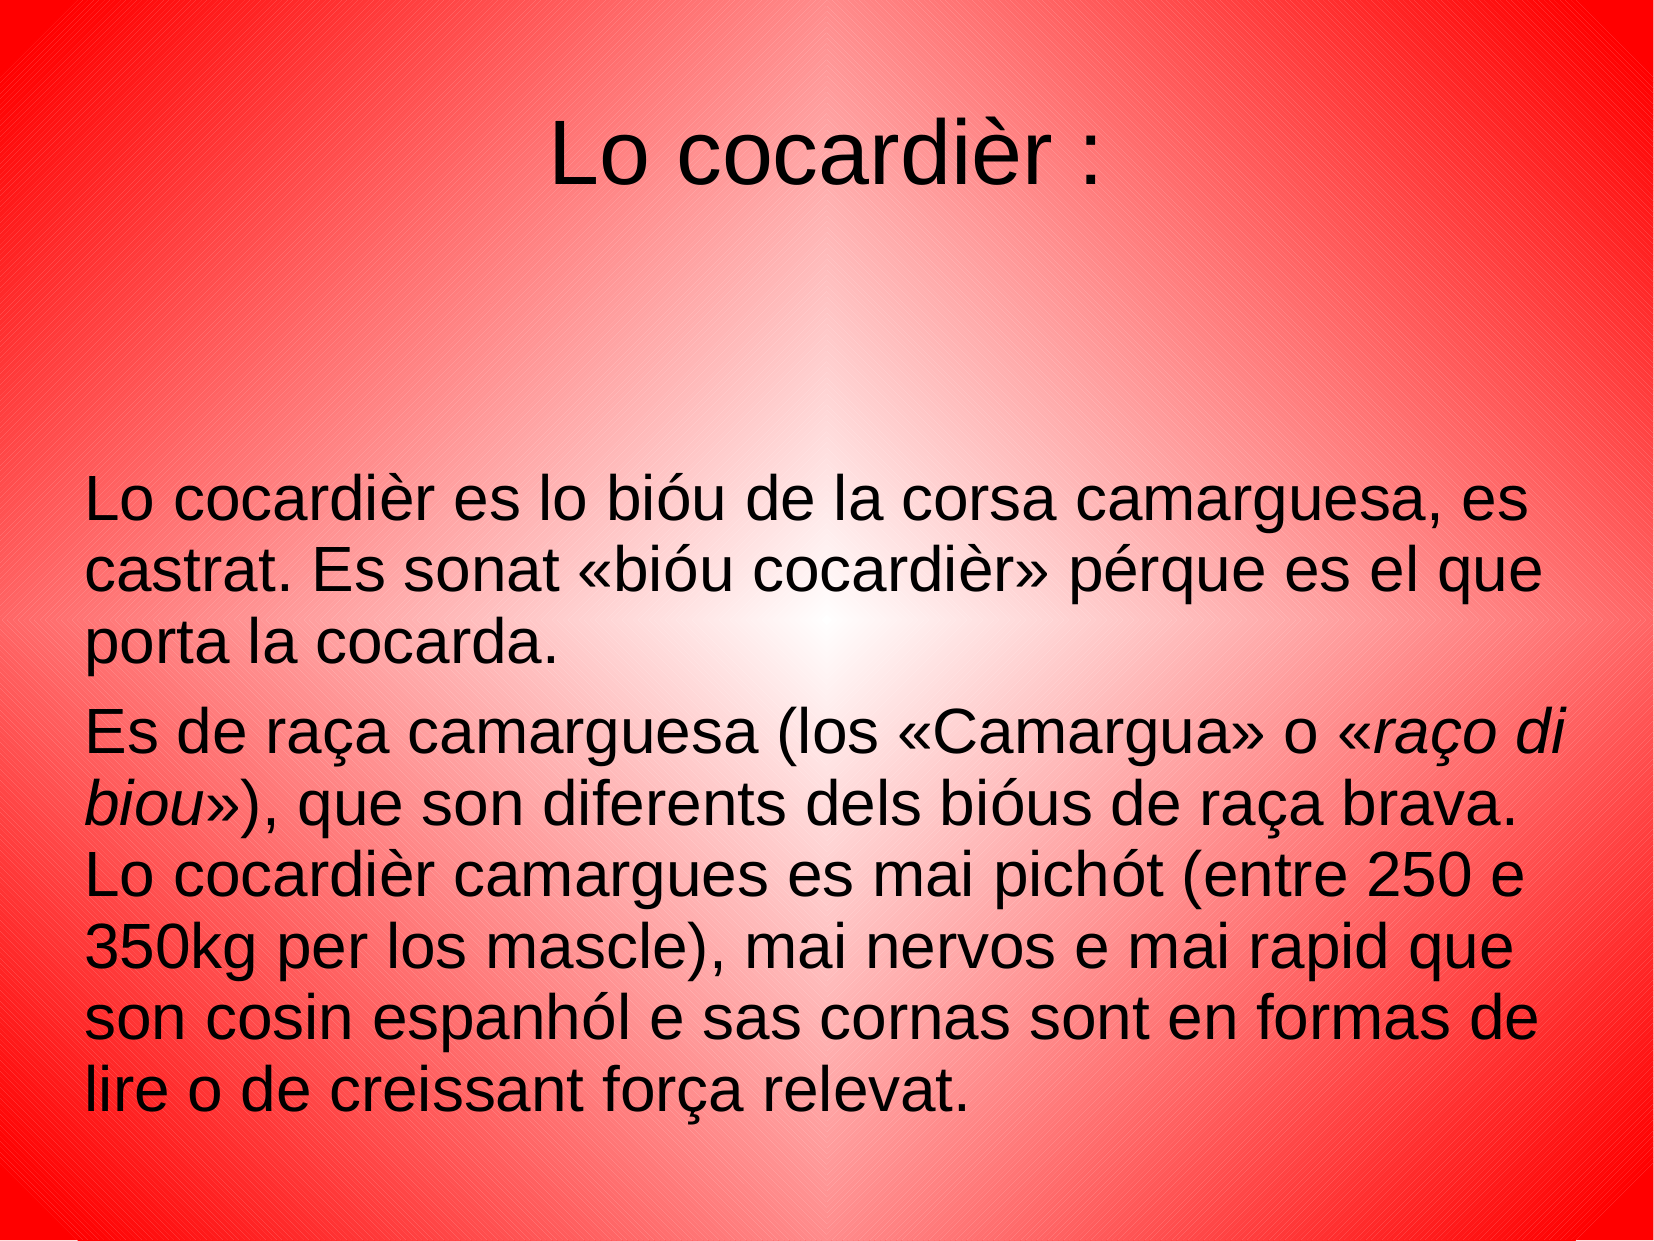

# Lo cocardièr :
Lo cocardièr es lo bióu de la corsa camarguesa, es castrat. Es sonat «bióu cocardièr» pérque es el que porta la cocarda.
Es de raça camarguesa (los «Camargua» o «raço di biou»), que son diferents dels bióus de raça brava. Lo cocardièr camargues es mai pichót (entre 250 e 350kg per los mascle), mai nervos e mai rapid que son cosin espanhól e sas cornas sont en formas de lire o de creissant força relevat.